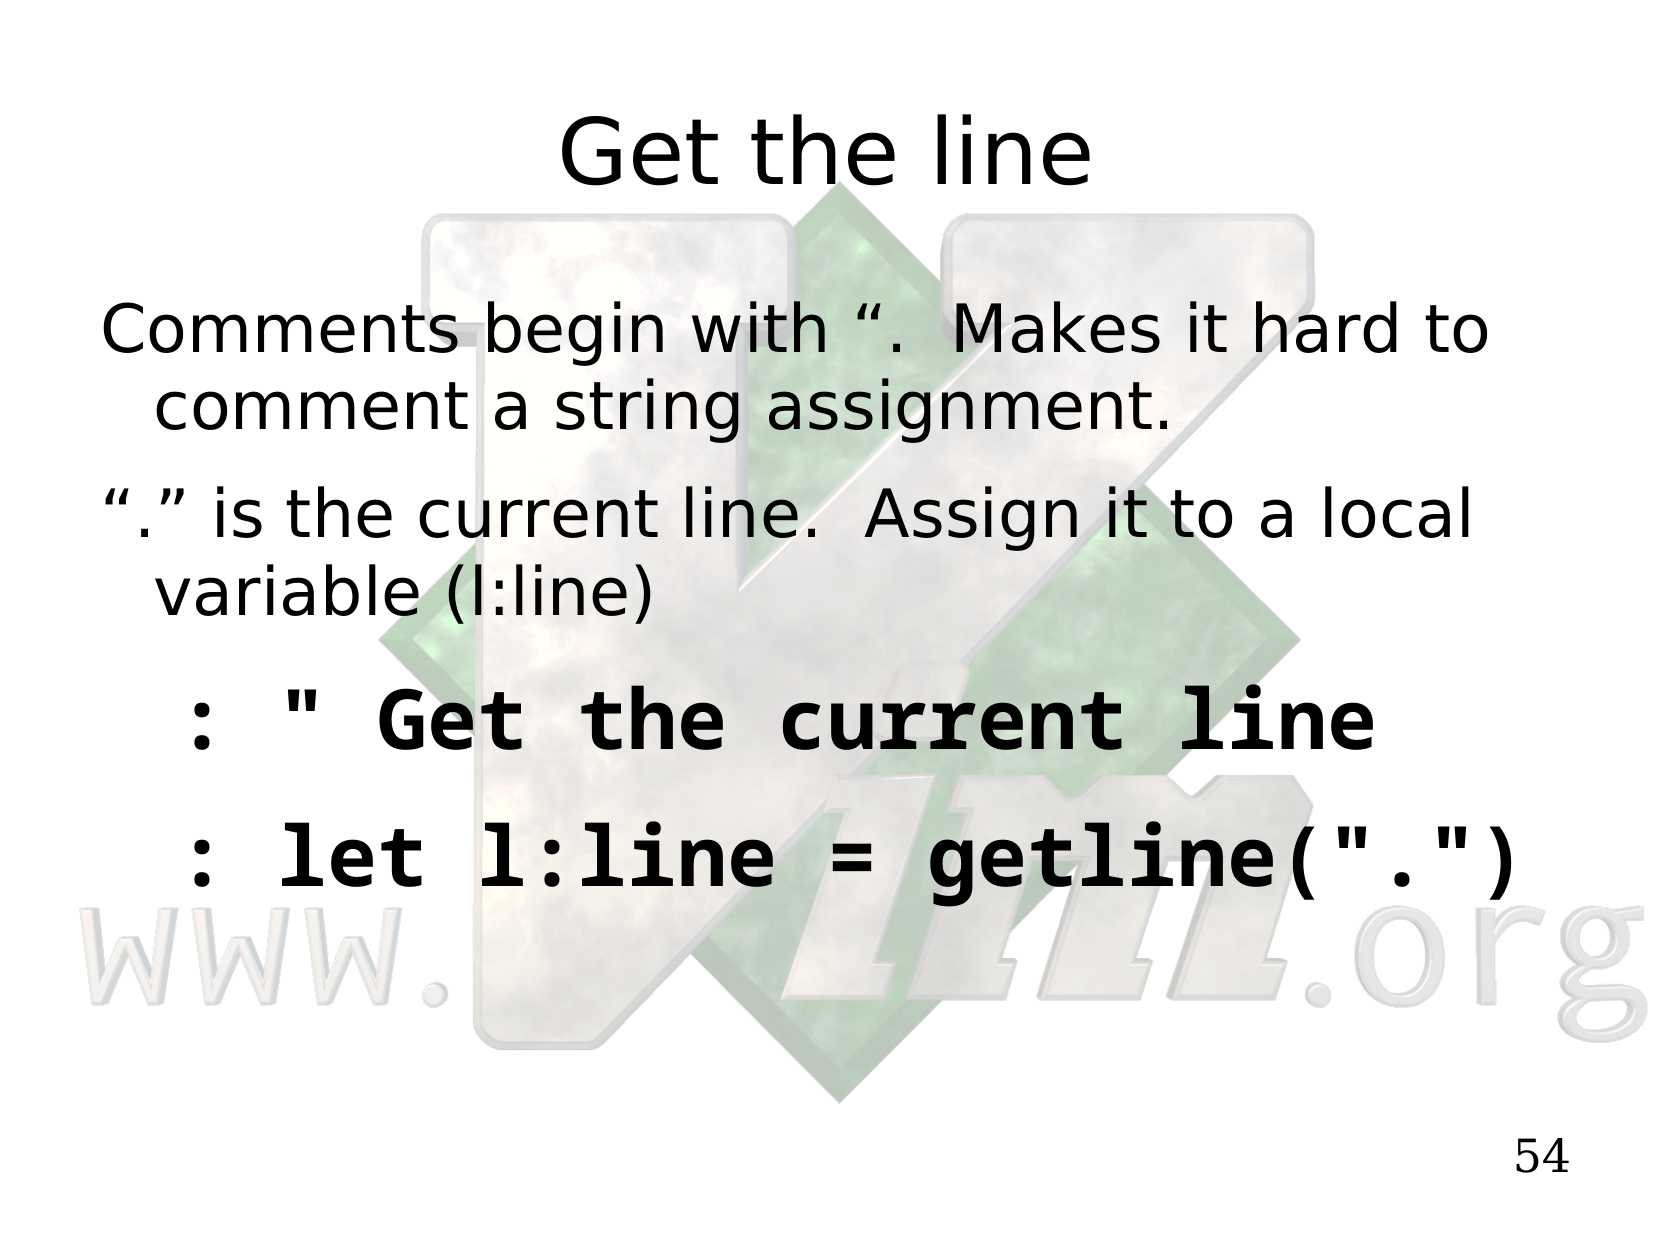

# Get the line
Comments begin with “. Makes it hard to comment a string assignment.
“.” is the current line. Assign it to a local variable (l:line)
: " Get the current line
: let l:line = getline(".")
54